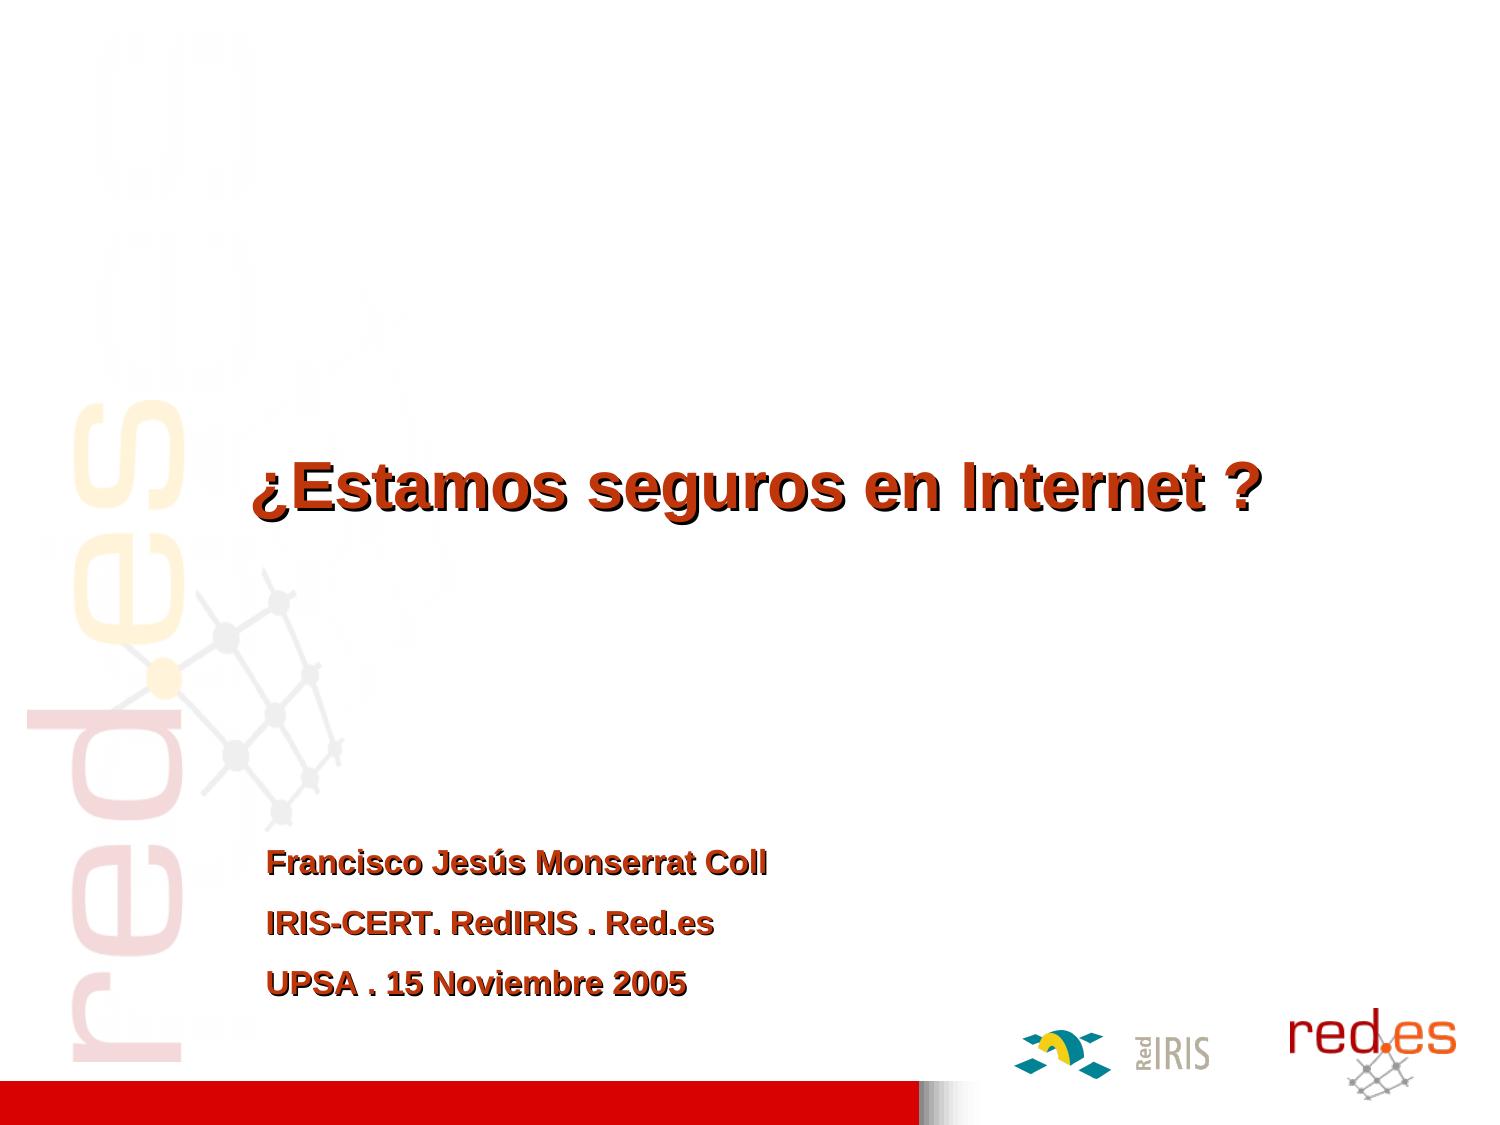

¿Estamos seguros en Internet ?
Francisco Jesús Monserrat Coll
IRIS-CERT. RedIRIS . Red.es
UPSA . 15 Noviembre 2005